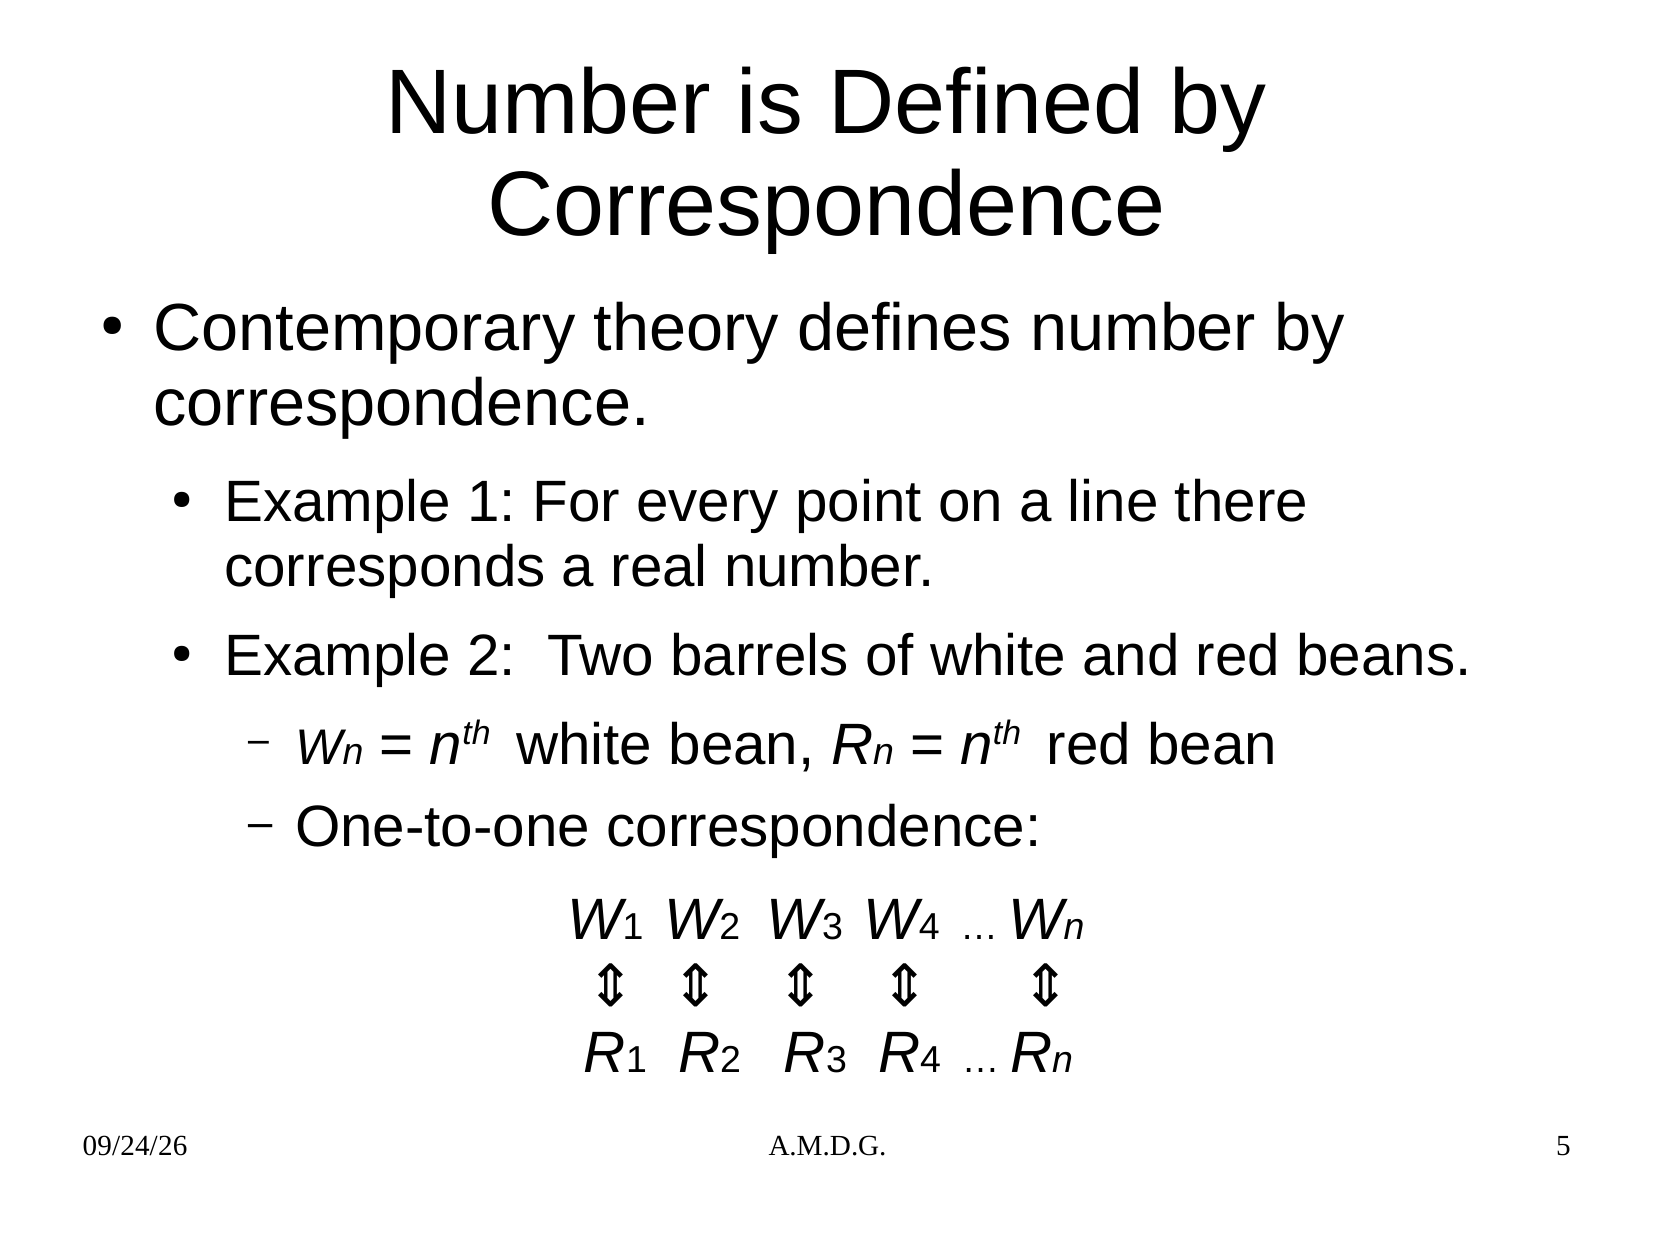

# Number is Defined by Correspondence
Contemporary theory defines number by correspondence.
Example 1: For every point on a line there corresponds a real number.
Example 2: Two barrels of white and red beans.
Wn = nth white bean, Rn = nth red bean
One-to-one correspondence:
W1 W2 W3 W4 … Wn
 ⇕ ⇕ ⇕ ⇕ ⇕
 R1 R2 R3 R4 … Rn
A.M.D.G.
5